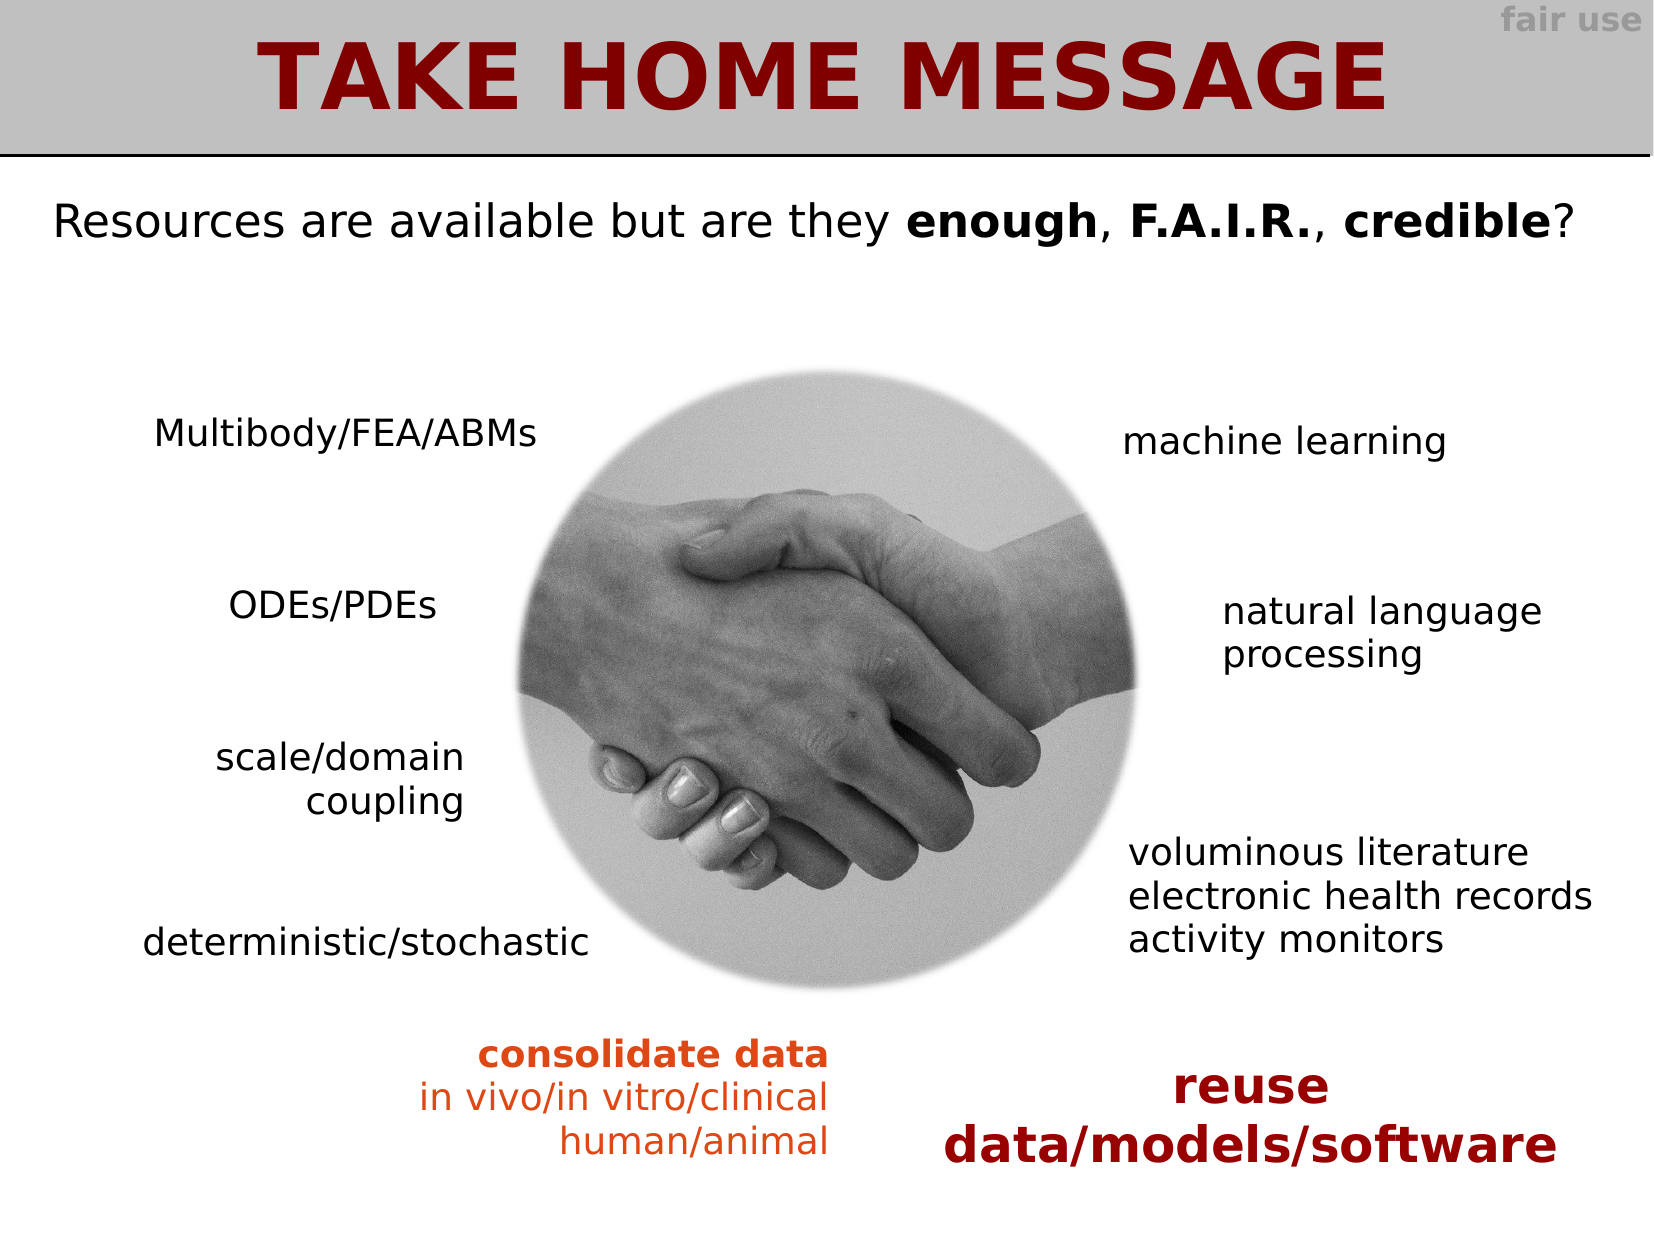

fair use
TAKE HOME MESSAGE
Resources are available but are they enough, F.A.I.R., credible?
Multibody/FEA/ABMs
machine learning
ODEs/PDEs
natural language processing
scale/domain
coupling
voluminous literature
electronic health records
activity monitors
deterministic/stochastic
consolidate data
in vivo/in vitro/clinical
human/animal
reuse
data/models/software